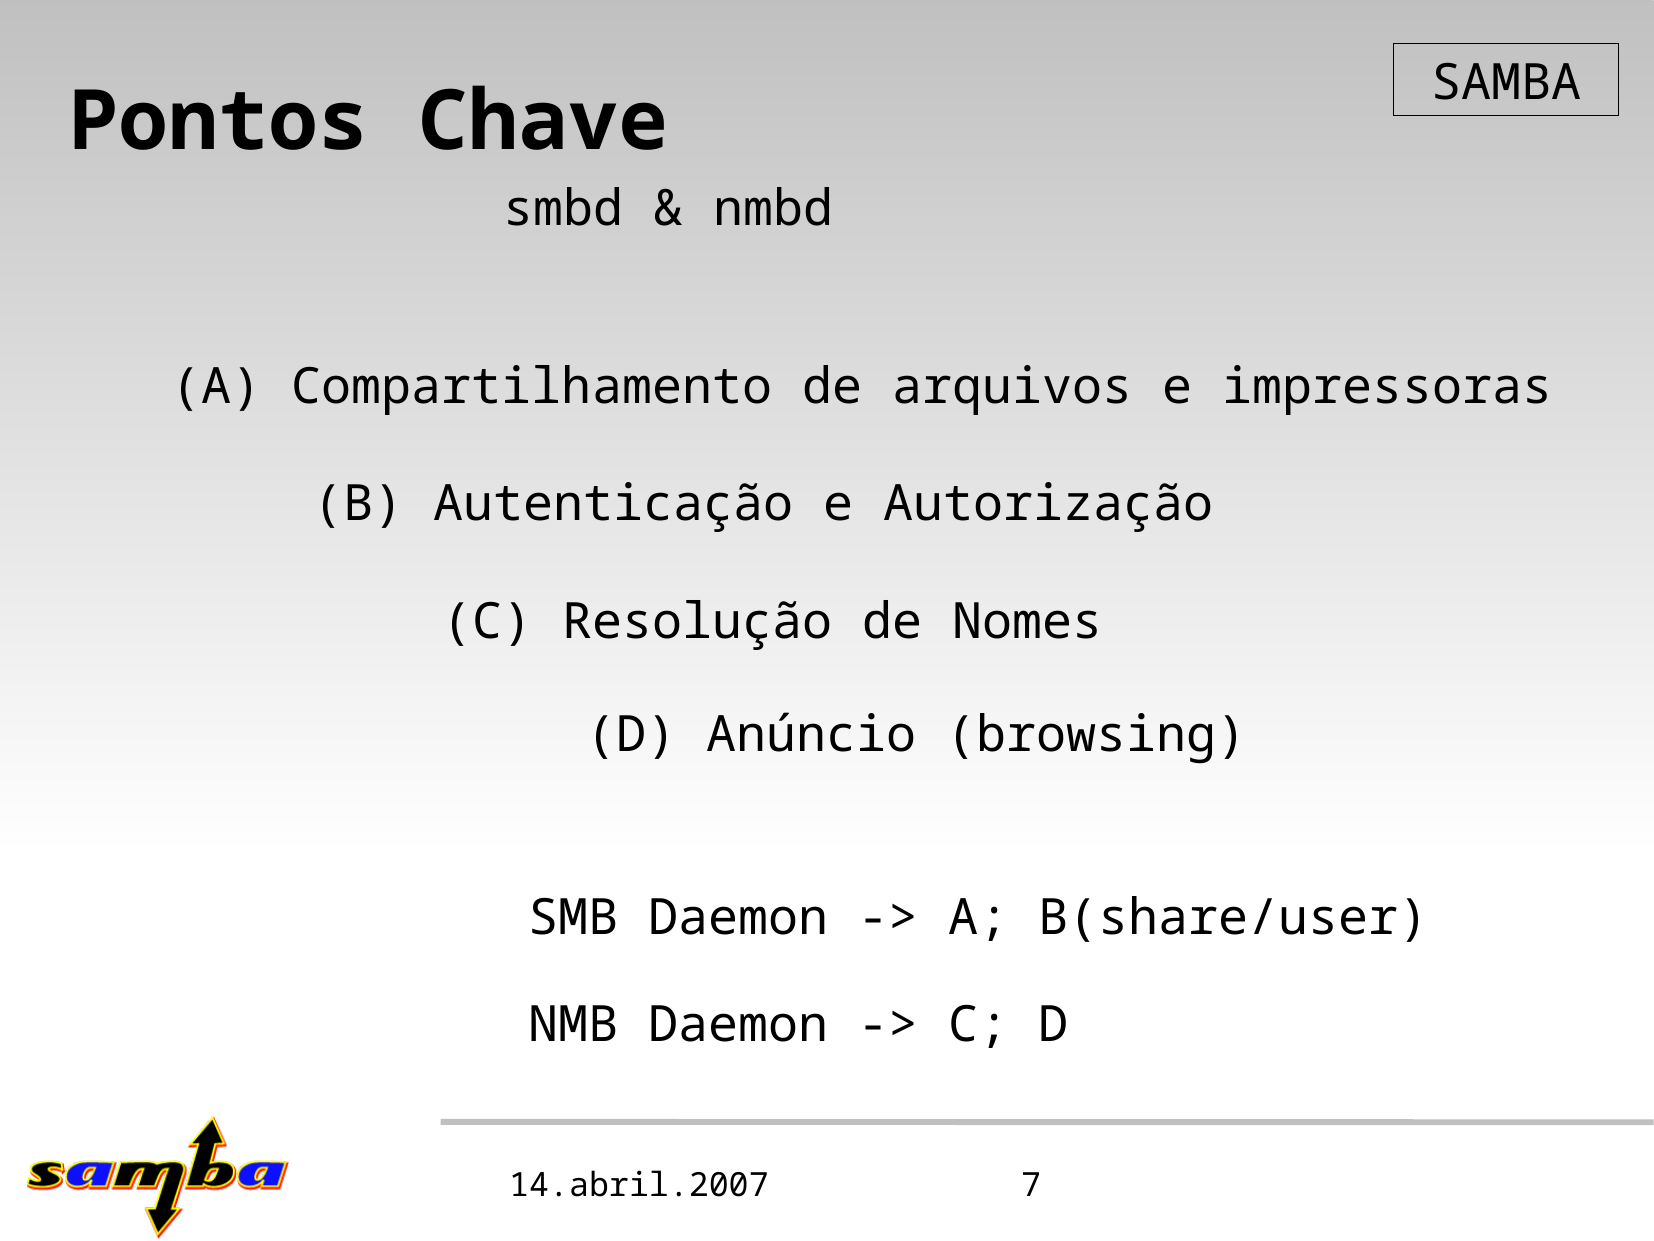

SAMBA
Pontos Chave
smbd & nmbd
(A) Compartilhamento de arquivos e impressoras
(B) Autenticação e Autorização
(C) Resolução de Nomes
(D) Anúncio (browsing)
SMB Daemon -> A; B(share/user)
NMB Daemon -> C; D